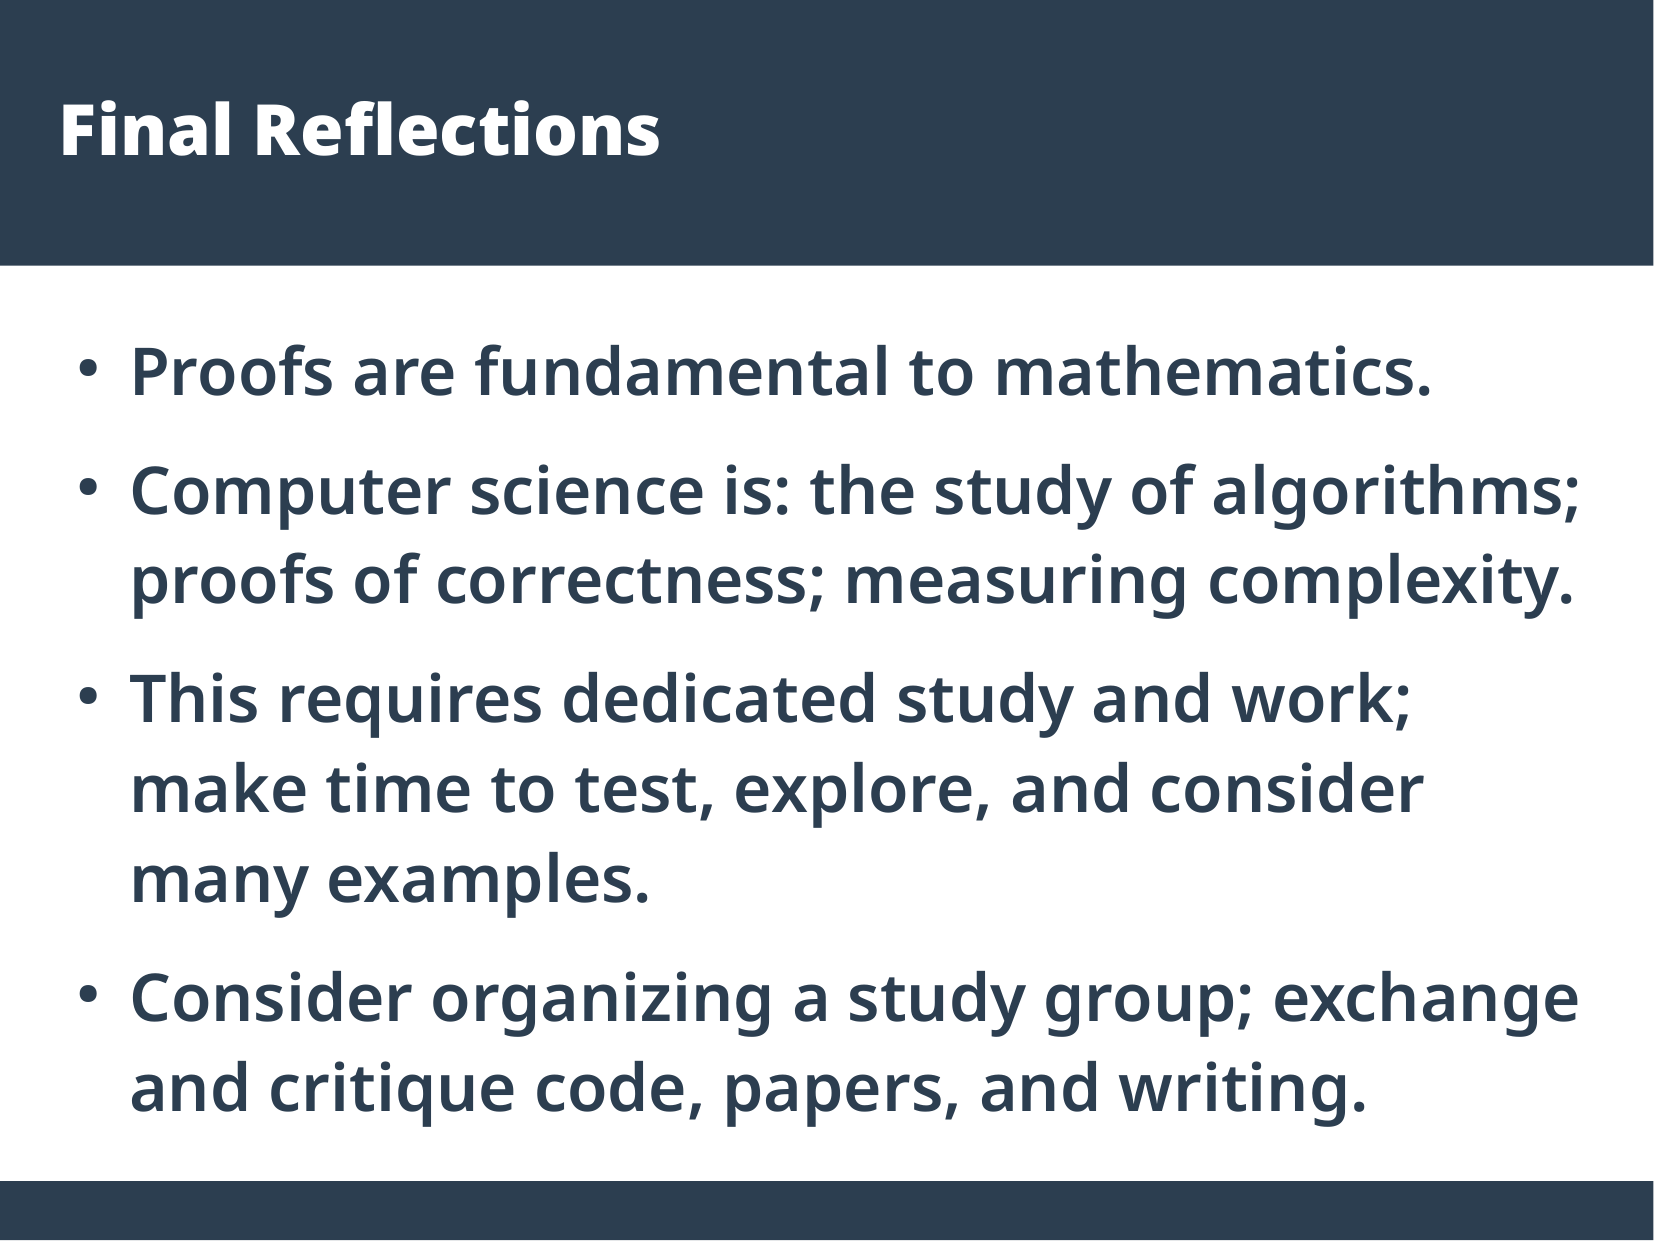

# Final Reflections
Proofs are fundamental to mathematics.
Computer science is: the study of algorithms; proofs of correctness; measuring complexity.
This requires dedicated study and work; make time to test, explore, and consider many examples.
Consider organizing a study group; exchange and critique code, papers, and writing.